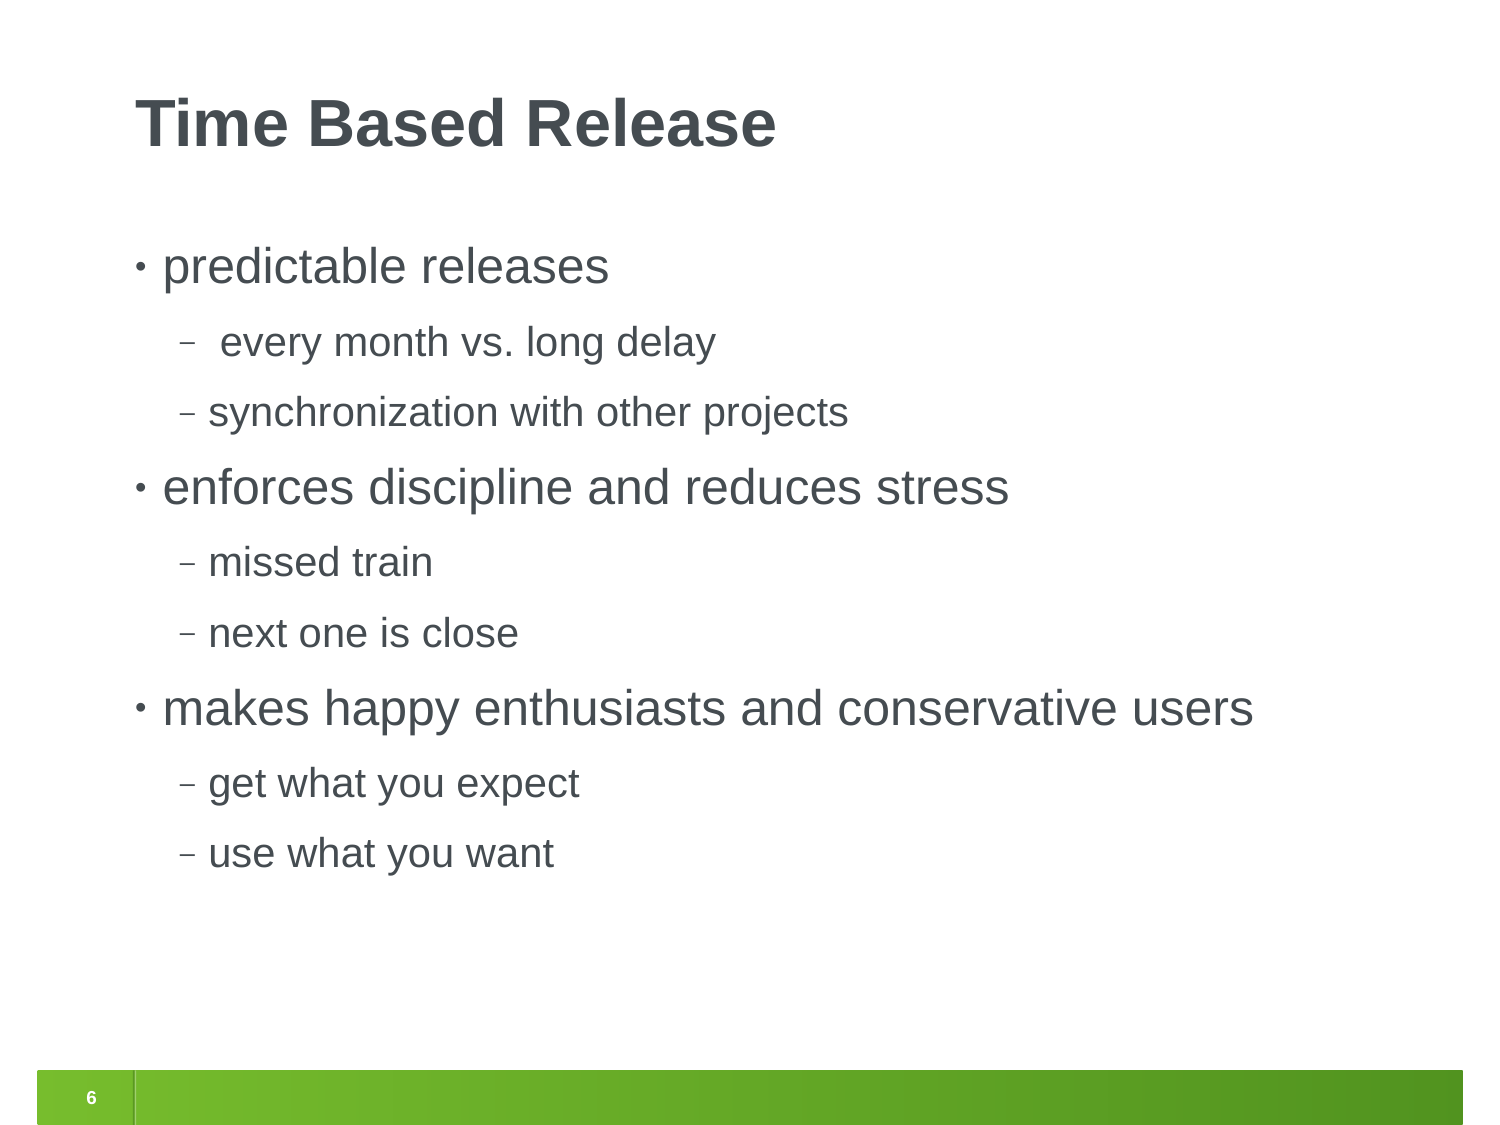

# Time Based Release
predictable releases
 every month vs. long delay
synchronization with other projects
enforces discipline and reduces stress
missed train
next one is close
makes happy enthusiasts and conservative users
get what you expect
use what you want